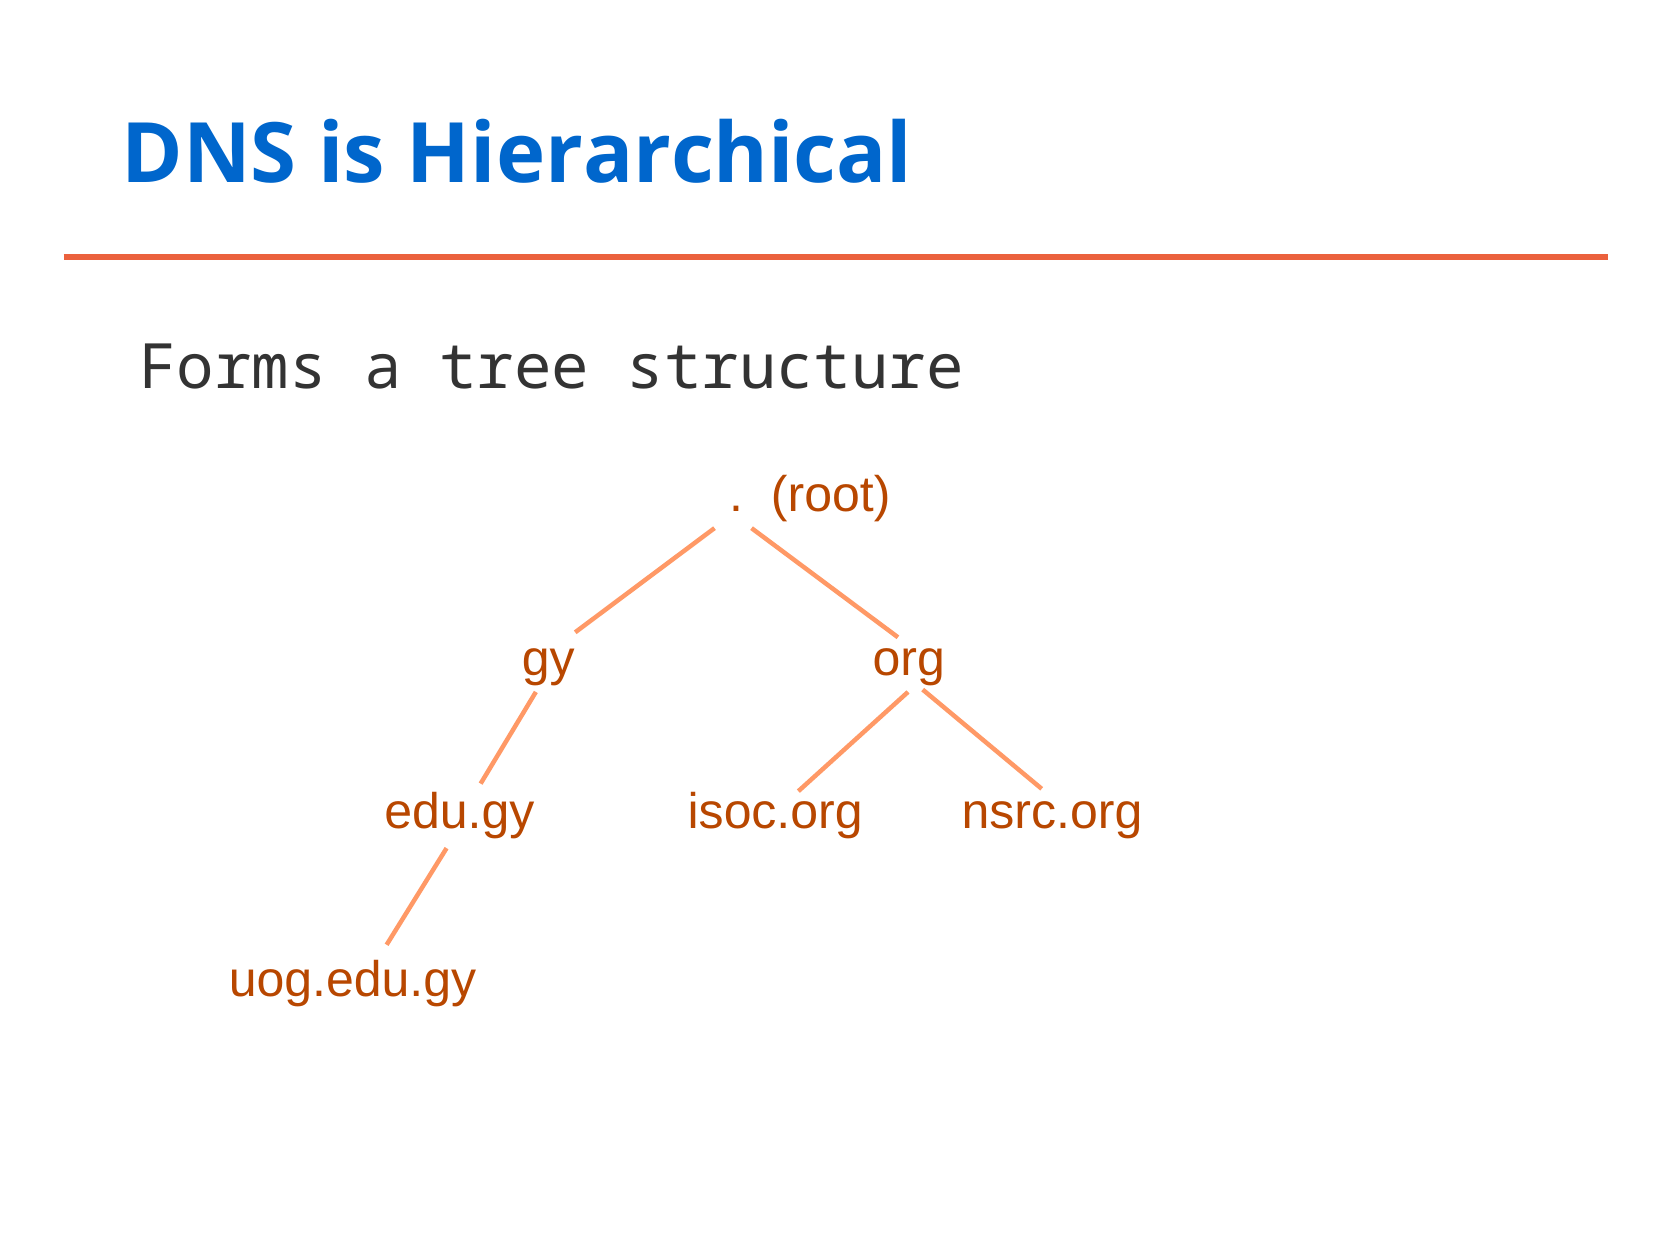

# DNS is Hierarchical
Forms a tree structure
. (root)
gy
org
edu.gy
isoc.org
nsrc.org
uog.edu.gy